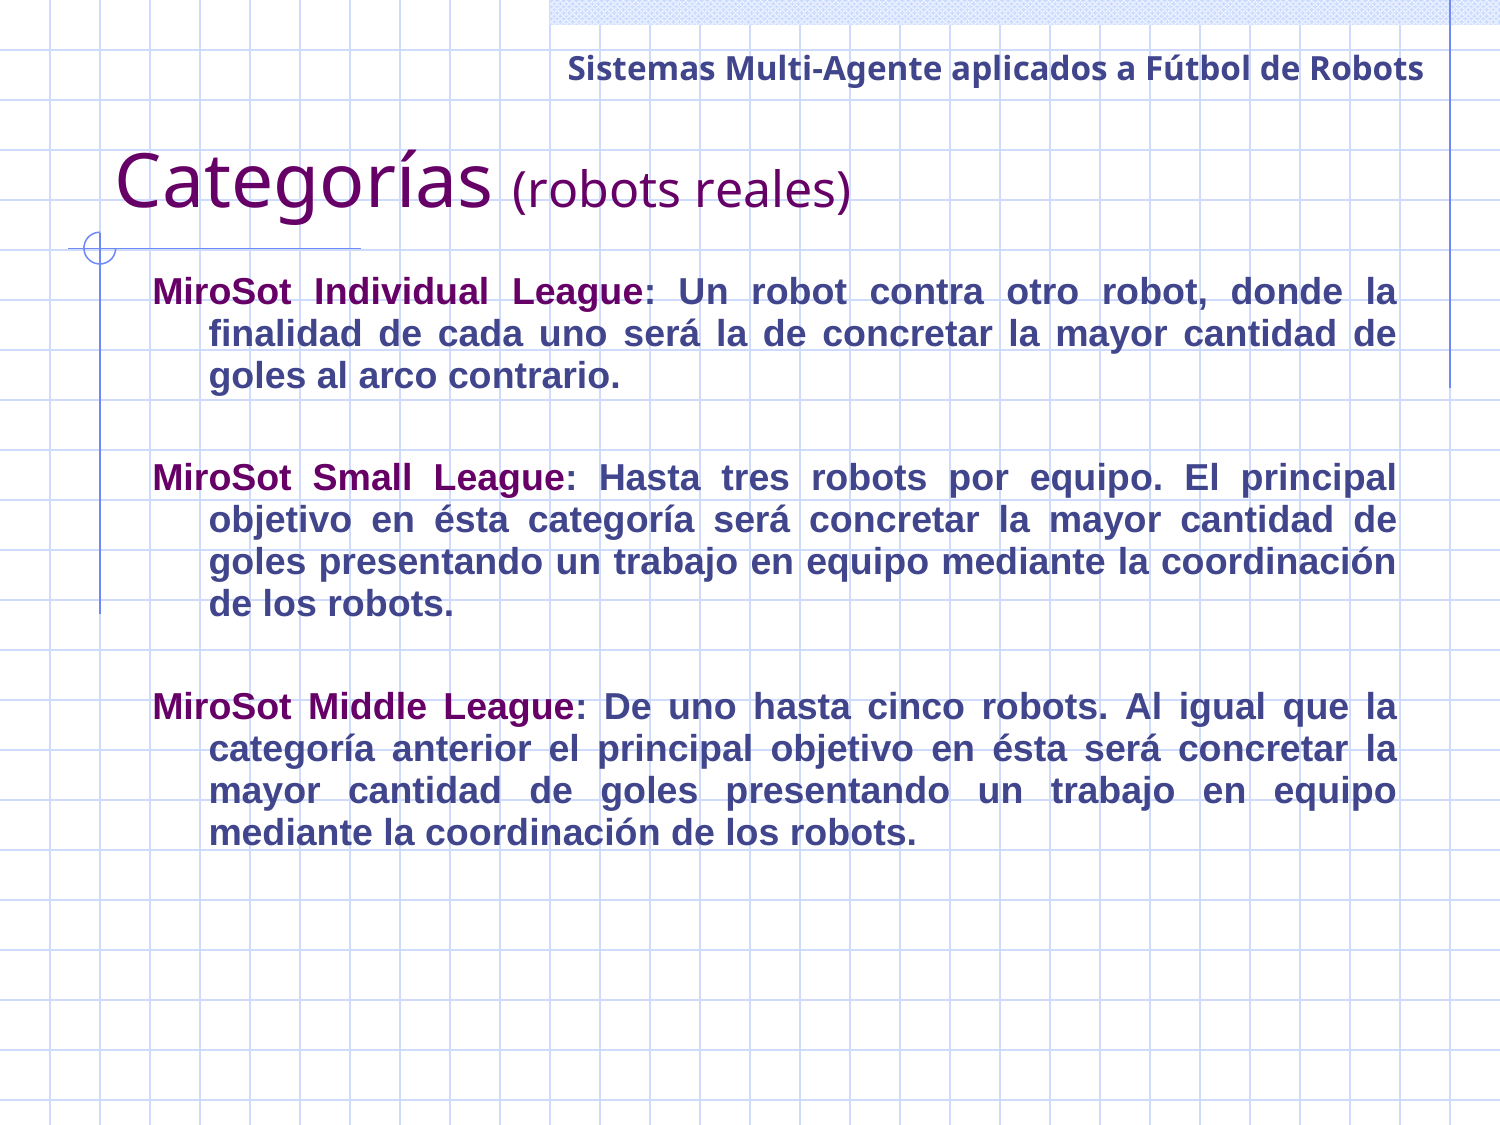

Sistemas Multi-Agente aplicados a Fútbol de Robots
# Categorías (robots reales)
MiroSot Individual League: Un robot contra otro robot, donde la finalidad de cada uno será la de concretar la mayor cantidad de goles al arco contrario.
MiroSot Small League: Hasta tres robots por equipo. El principal objetivo en ésta categoría será concretar la mayor cantidad de goles presentando un trabajo en equipo mediante la coordinación de los robots.
MiroSot Middle League: De uno hasta cinco robots. Al igual que la categoría anterior el principal objetivo en ésta será concretar la mayor cantidad de goles presentando un trabajo en equipo mediante la coordinación de los robots.